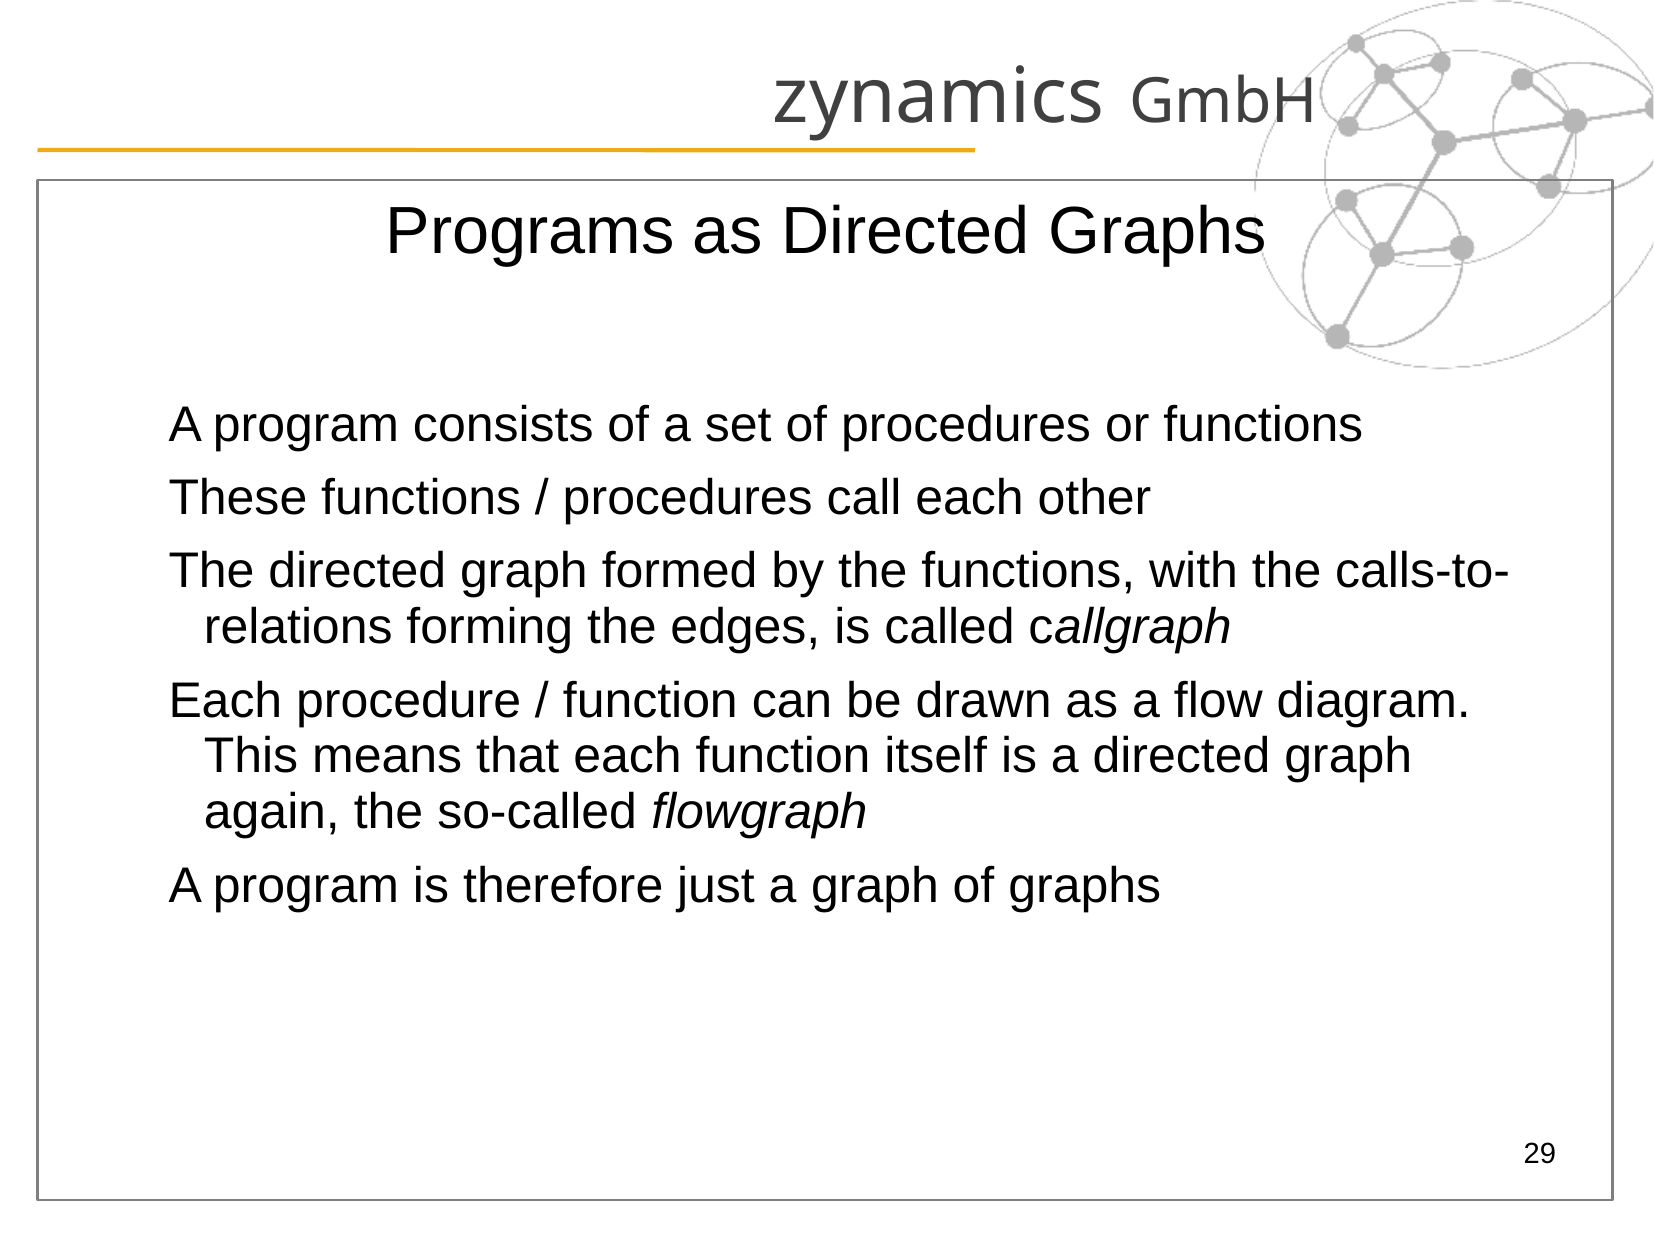

zynamics GmbH
# Programs as Directed Graphs
A program consists of a set of procedures or functions
These functions / procedures call each other
The directed graph formed by the functions, with the calls-to-relations forming the edges, is called callgraph
Each procedure / function can be drawn as a flow diagram. This means that each function itself is a directed graph again, the so-called flowgraph
A program is therefore just a graph of graphs